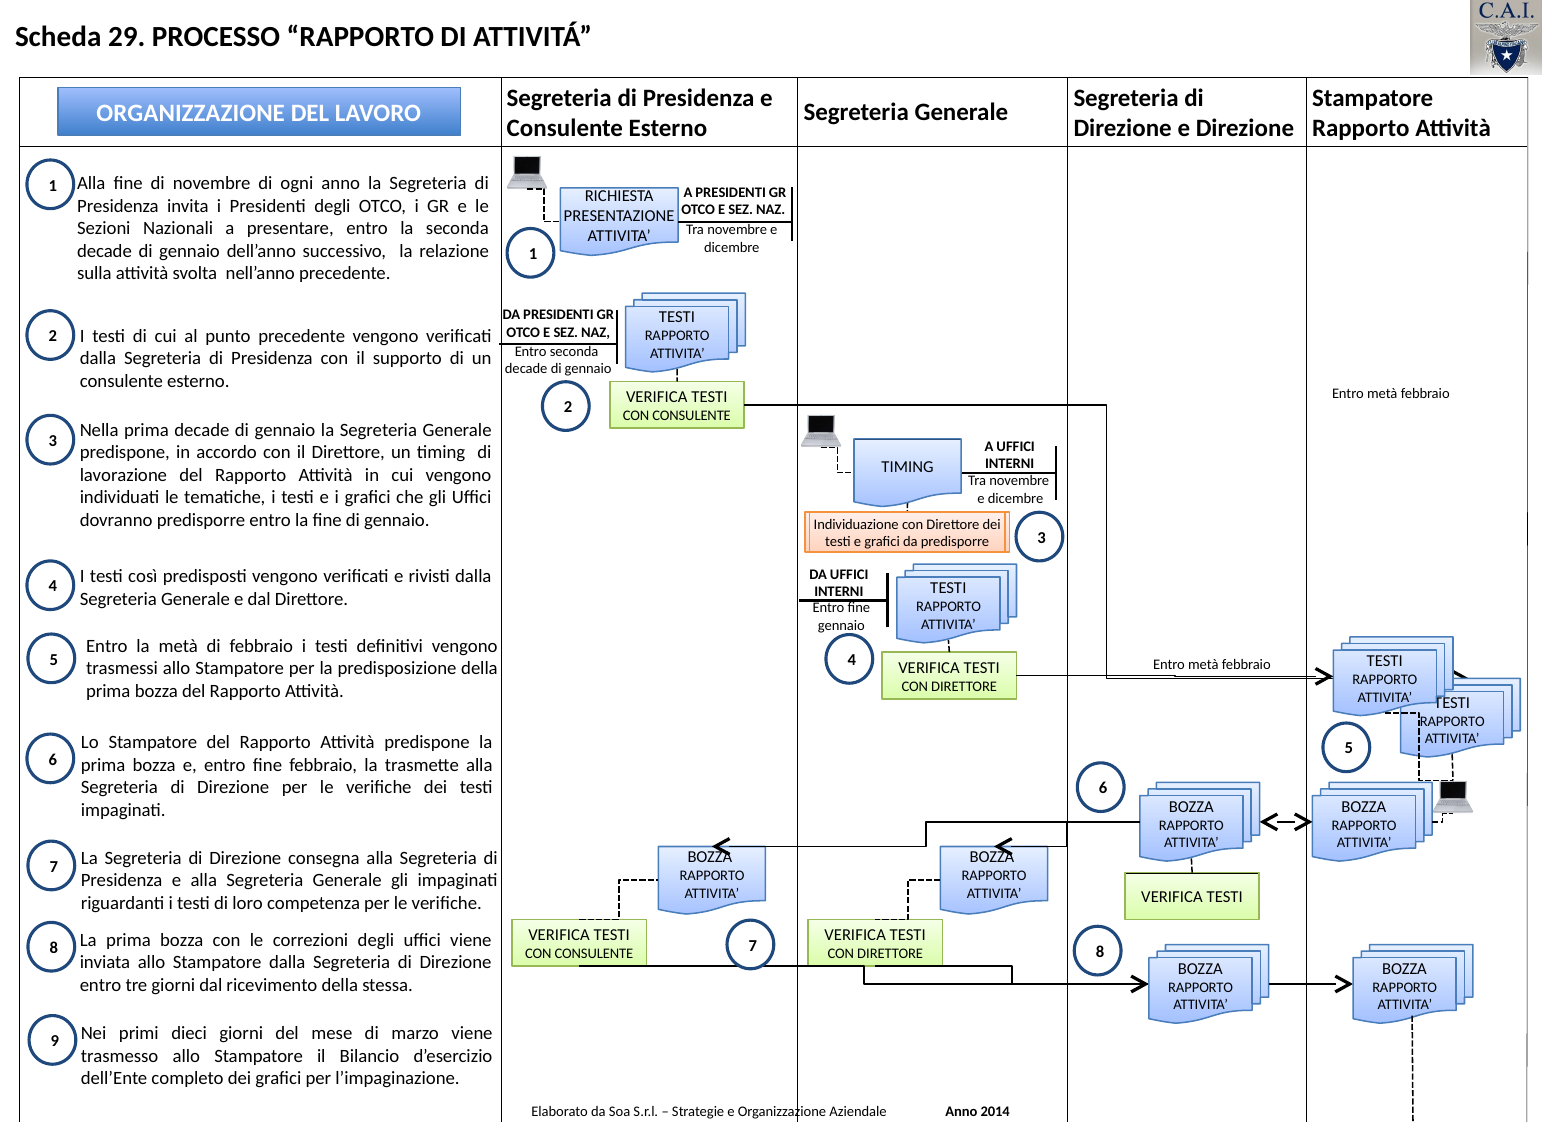

Scheda 29. PROCESSO “RAPPORTO DI ATTIVITÁ”
Segreteria Generale
Stampatore Rapporto Attività
Segreteria di Presidenza e Consulente Esterno
Segreteria di Direzione e Direzione
ORGANIZZAZIONE DEL LAVORO
1
Alla fine di novembre di ogni anno la Segreteria di Presidenza invita i Presidenti degli OTCO, i GR e le Sezioni Nazionali a presentare, entro la seconda decade di gennaio dell’anno successivo, la relazione sulla attività svolta nell’anno precedente.
A PRESIDENTI GR
OTCO E SEZ. NAZ.
RICHIESTA PRESENTAZIONE ATTIVITA’
Tra novembre e
dicembre
1
TESTI RAPPORTO ATTIVITA’
DA PRESIDENTI GR
OTCO E SEZ. NAZ,
2
I testi di cui al punto precedente vengono verificati dalla Segreteria di Presidenza con il supporto di un consulente esterno.
Entro seconda
decade di gennaio
Entro metà febbraio
VERIFICA TESTI
CON CONSULENTE
2
Nella prima decade di gennaio la Segreteria Generale predispone, in accordo con il Direttore, un timing di lavorazione del Rapporto Attività in cui vengono individuati le tematiche, i testi e i grafici che gli Uffici dovranno predisporre entro la fine di gennaio.
3
A UFFICI
INTERNI
TIMING
Tra novembre
 e dicembre
Individuazione con Direttore dei testi e grafici da predisporre
3
I testi così predisposti vengono verificati e rivisti dalla Segreteria Generale e dal Direttore.
DA UFFICI
INTERNI
4
TESTI RAPPORTO ATTIVITA’
Entro fine
gennaio
Entro la metà di febbraio i testi definitivi vengono trasmessi allo Stampatore per la predisposizione della prima bozza del Rapporto Attività.
5
4
TESTI RAPPORTO ATTIVITA’
Entro metà febbraio
VERIFICA TESTI
CON DIRETTORE
TESTI RAPPORTO ATTIVITA’
Lo Stampatore del Rapporto Attività predispone la prima bozza e, entro fine febbraio, la trasmette alla Segreteria di Direzione per le verifiche dei testi impaginati.
5
6
6
BOZZA
RAPPORTO ATTIVITA’
BOZZA
RAPPORTO ATTIVITA’
La Segreteria di Direzione consegna alla Segreteria di Presidenza e alla Segreteria Generale gli impaginati riguardanti i testi di loro competenza per le verifiche.
7
BOZZA
RAPPORTO ATTIVITA’
BOZZA
RAPPORTO ATTIVITA’
VERIFICA TESTI
VERIFICA TESTI
CON CONSULENTE
VERIFICA TESTI
CON DIRETTORE
La prima bozza con le correzioni degli uffici viene inviata allo Stampatore dalla Segreteria di Direzione entro tre giorni dal ricevimento della stessa.
7
8
8
BOZZA
RAPPORTO ATTIVITA’
BOZZA
RAPPORTO ATTIVITA’
Nei primi dieci giorni del mese di marzo viene trasmesso allo Stampatore il Bilancio d’esercizio dell’Ente completo dei grafici per l’impaginazione.
9
Elaborato da Soa S.r.l. – Strategie e Organizzazione Aziendale Anno 2014